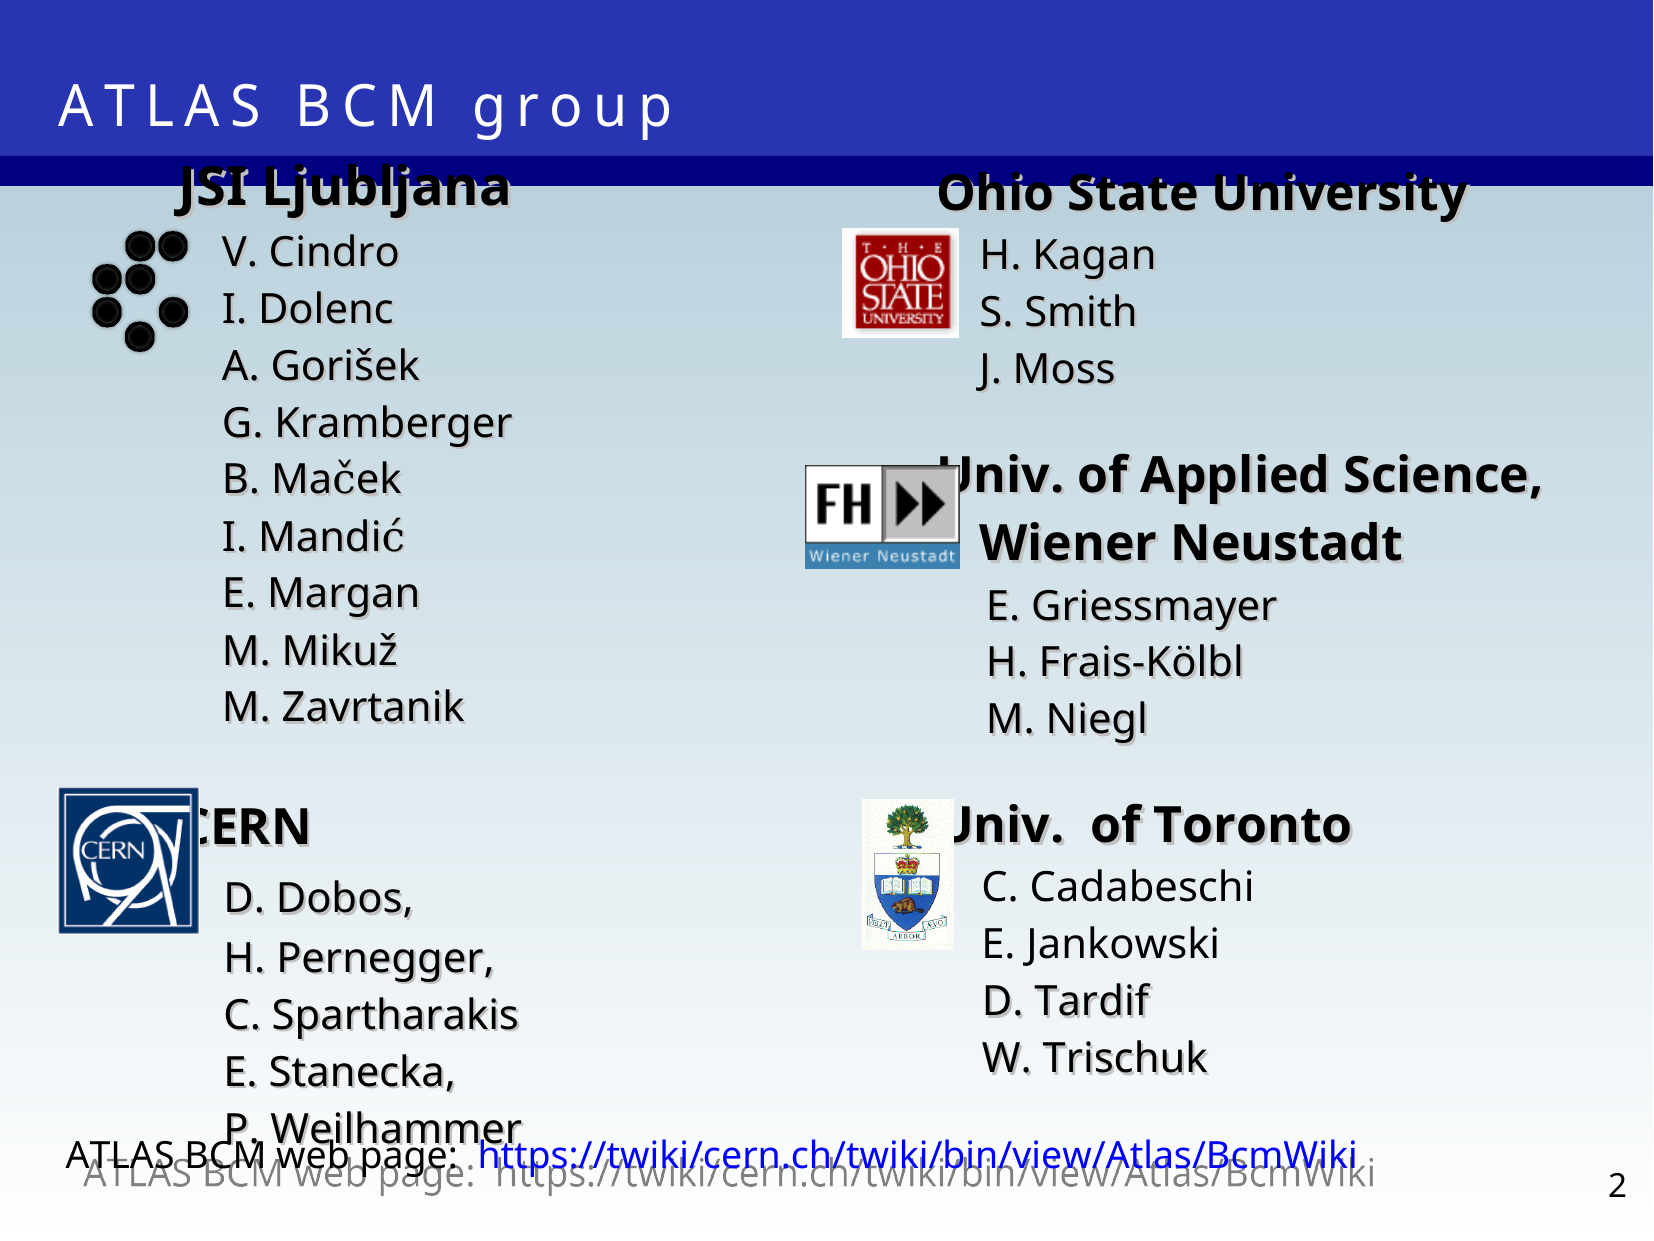

# ATLAS BCM group
JSI Ljubljana
	V. Cindro
I. Dolenc
A. Gorišek
G. Kramberger
B. Maček
I. Mandić
E. Margan
M. Mikuž
M. Zavrtanik
CERN
	D. Dobos,
H. Pernegger,
C. Spartharakis
E. Stanecka,
P. Weilhammer
Ohio State University
H. Kagan
S. Smith
J. Moss
Univ. of Applied Science,
Wiener Neustadt
E. Griessmayer
H. Frais-Kölbl
M. Niegl
Univ. of Toronto
C. Cadabeschi
E. Jankowski
D. Tardif
W. Trischuk
ATLAS BCM web page: https://twiki/cern.ch/twiki/bin/view/Atlas/BcmWiki
2